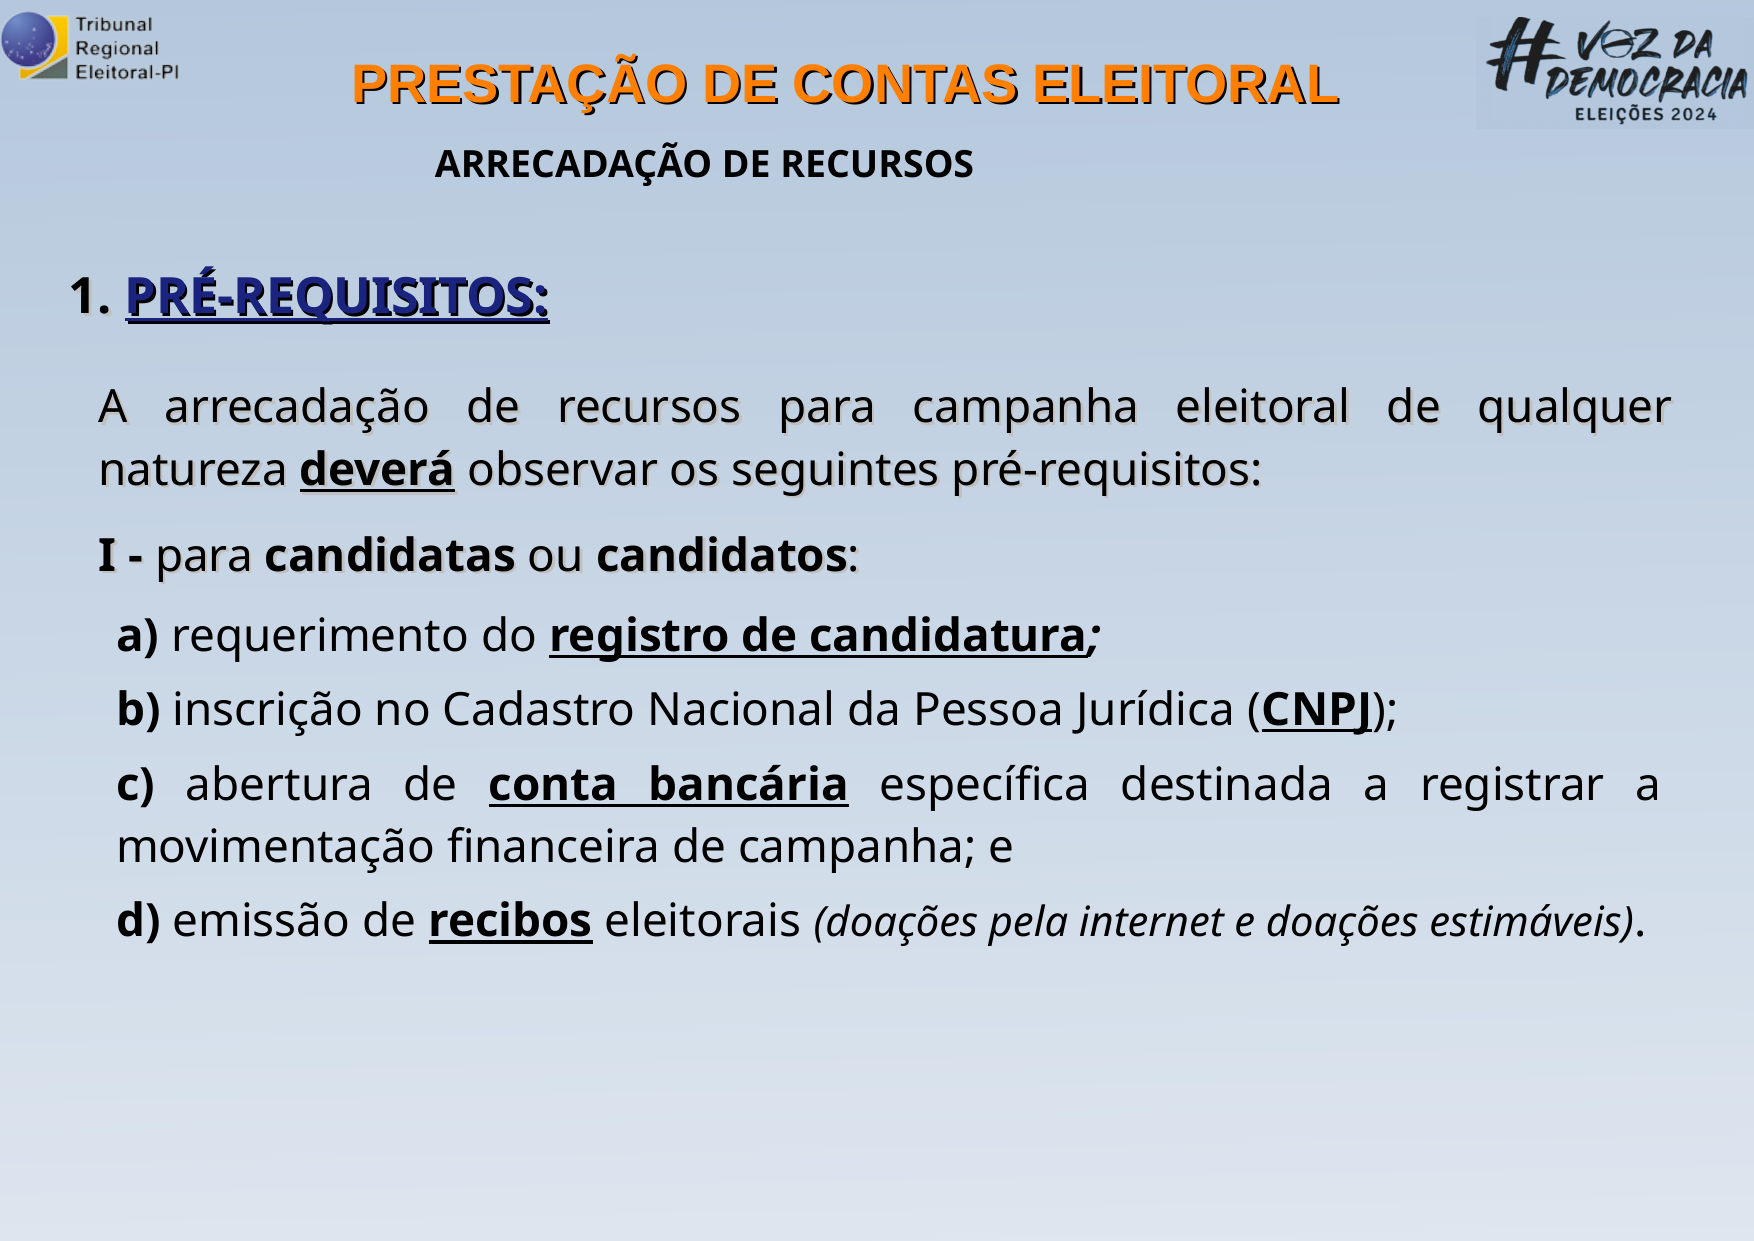

# PRESTAÇÃO DE CONTAS ELEITORAL
ARRECADAÇÃO DE RECURSOS
PRÉ-REQUISITOS:
A arrecadação de recursos para campanha eleitoral de qualquer natureza deverá observar os seguintes pré-requisitos:
I - para candidatas ou candidatos:
a) requerimento do registro de candidatura;
b) inscrição no Cadastro Nacional da Pessoa Jurídica (CNPJ);
c) abertura de conta bancária específica destinada a registrar a movimentação financeira de campanha; e
d) emissão de recibos eleitorais (doações pela internet e doações estimáveis).